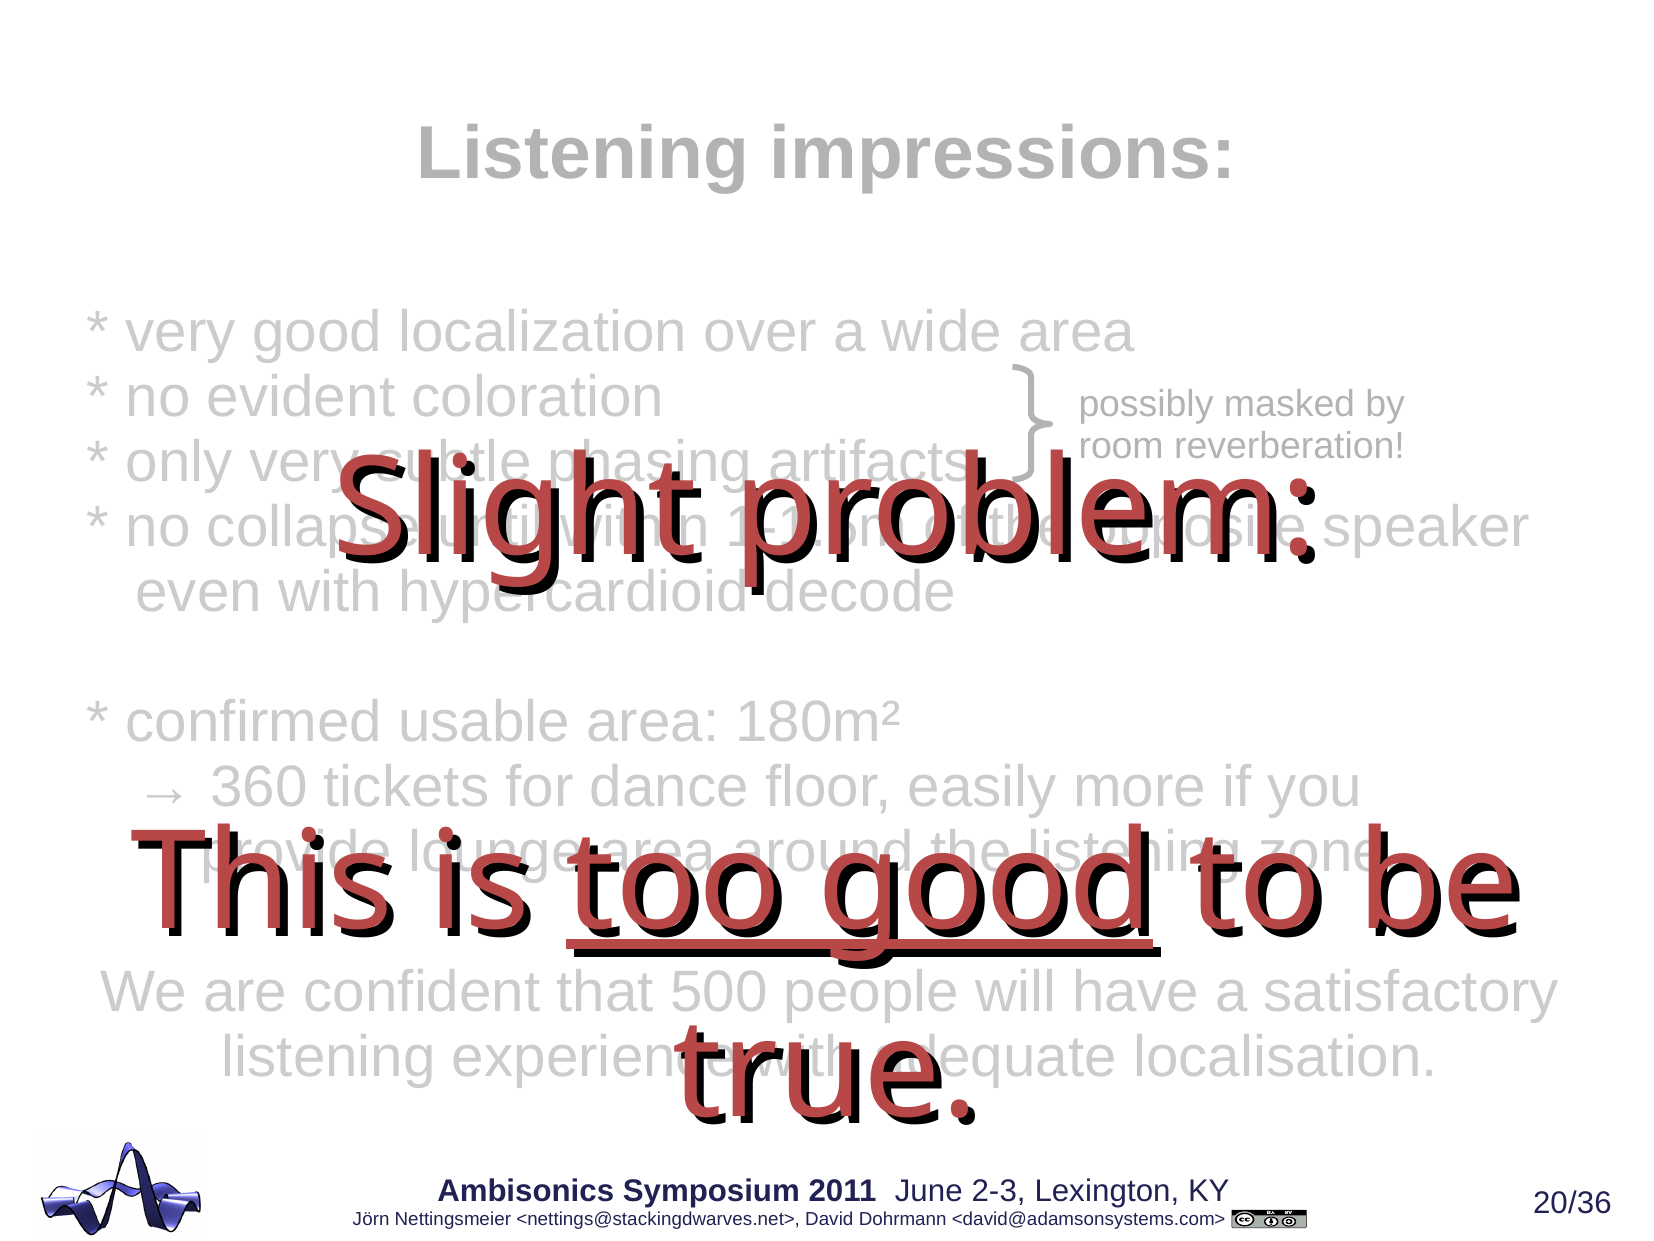

# Listening impressions:
* very good localization over a wide area
* no evident coloration
* only very subtle phasing artifacts
* no collapse until within 1-1.5m of the opposite speaker
 even with hypercardioid decode
* confirmed usable area: 180m²
 → 360 tickets for dance floor, easily more if you
 provide lounge area around the listening zone.
We are confident that 500 people will have a satisfactory listening experience with adequate localisation.
possibly masked by
room reverberation!
Slight problem:
This is too good to be true.